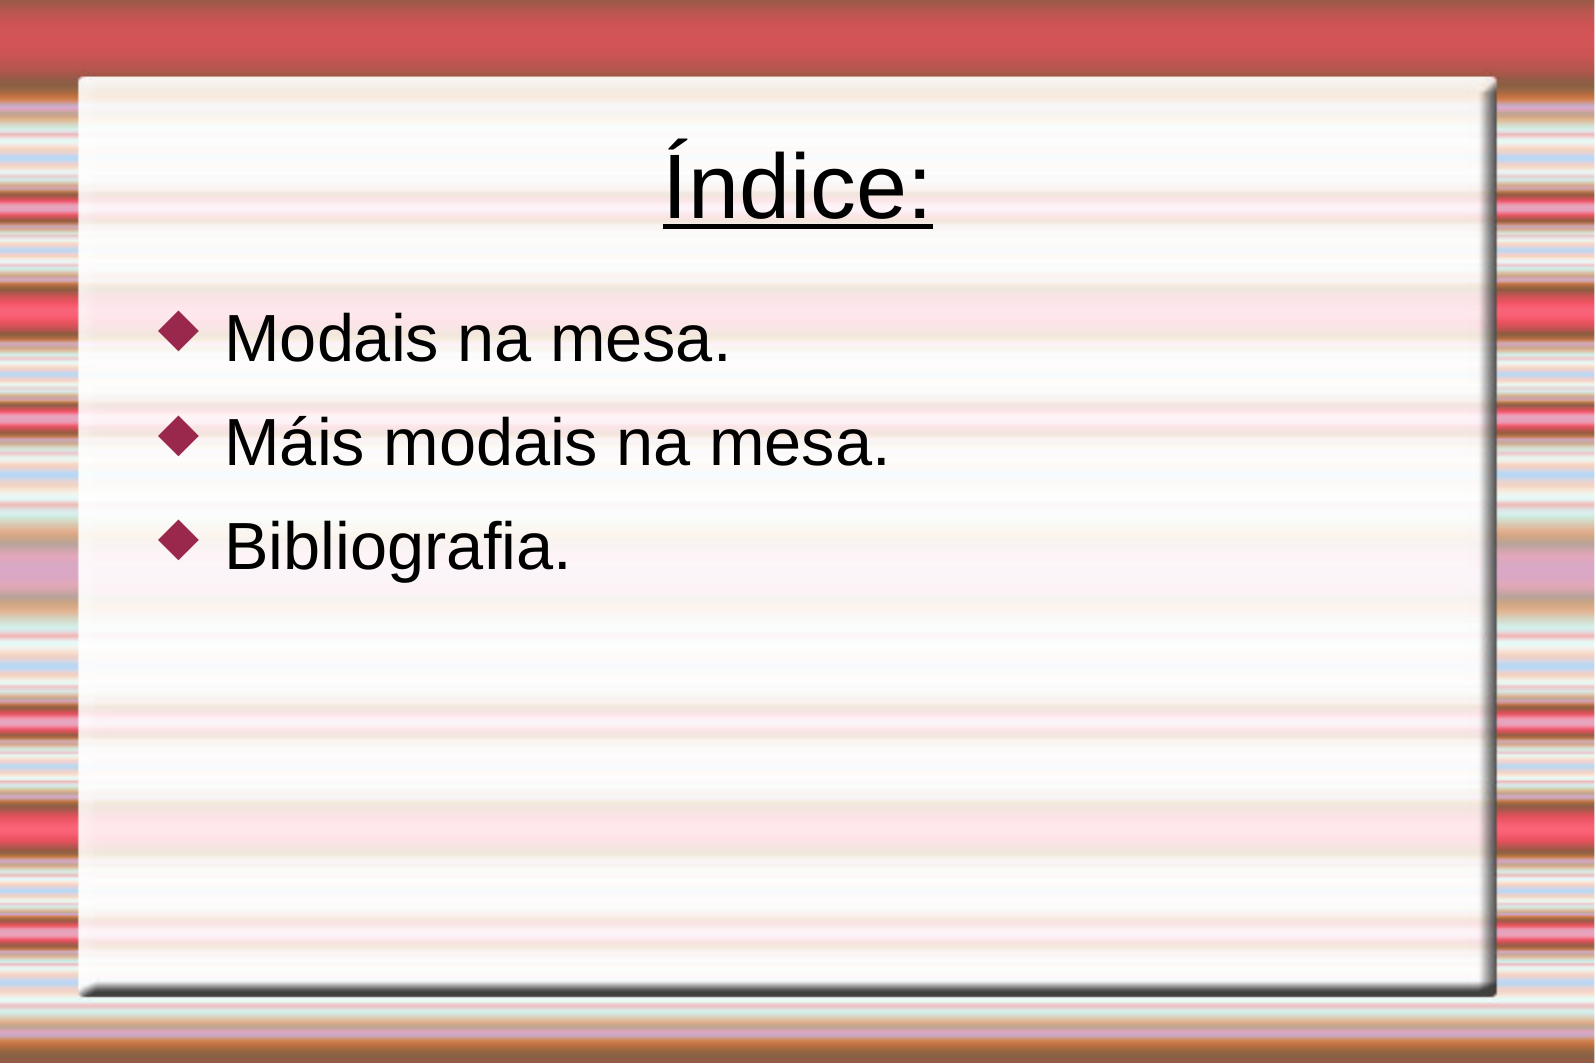

# Índice:
Modais na mesa.
Máis modais na mesa.
Bibliografia.